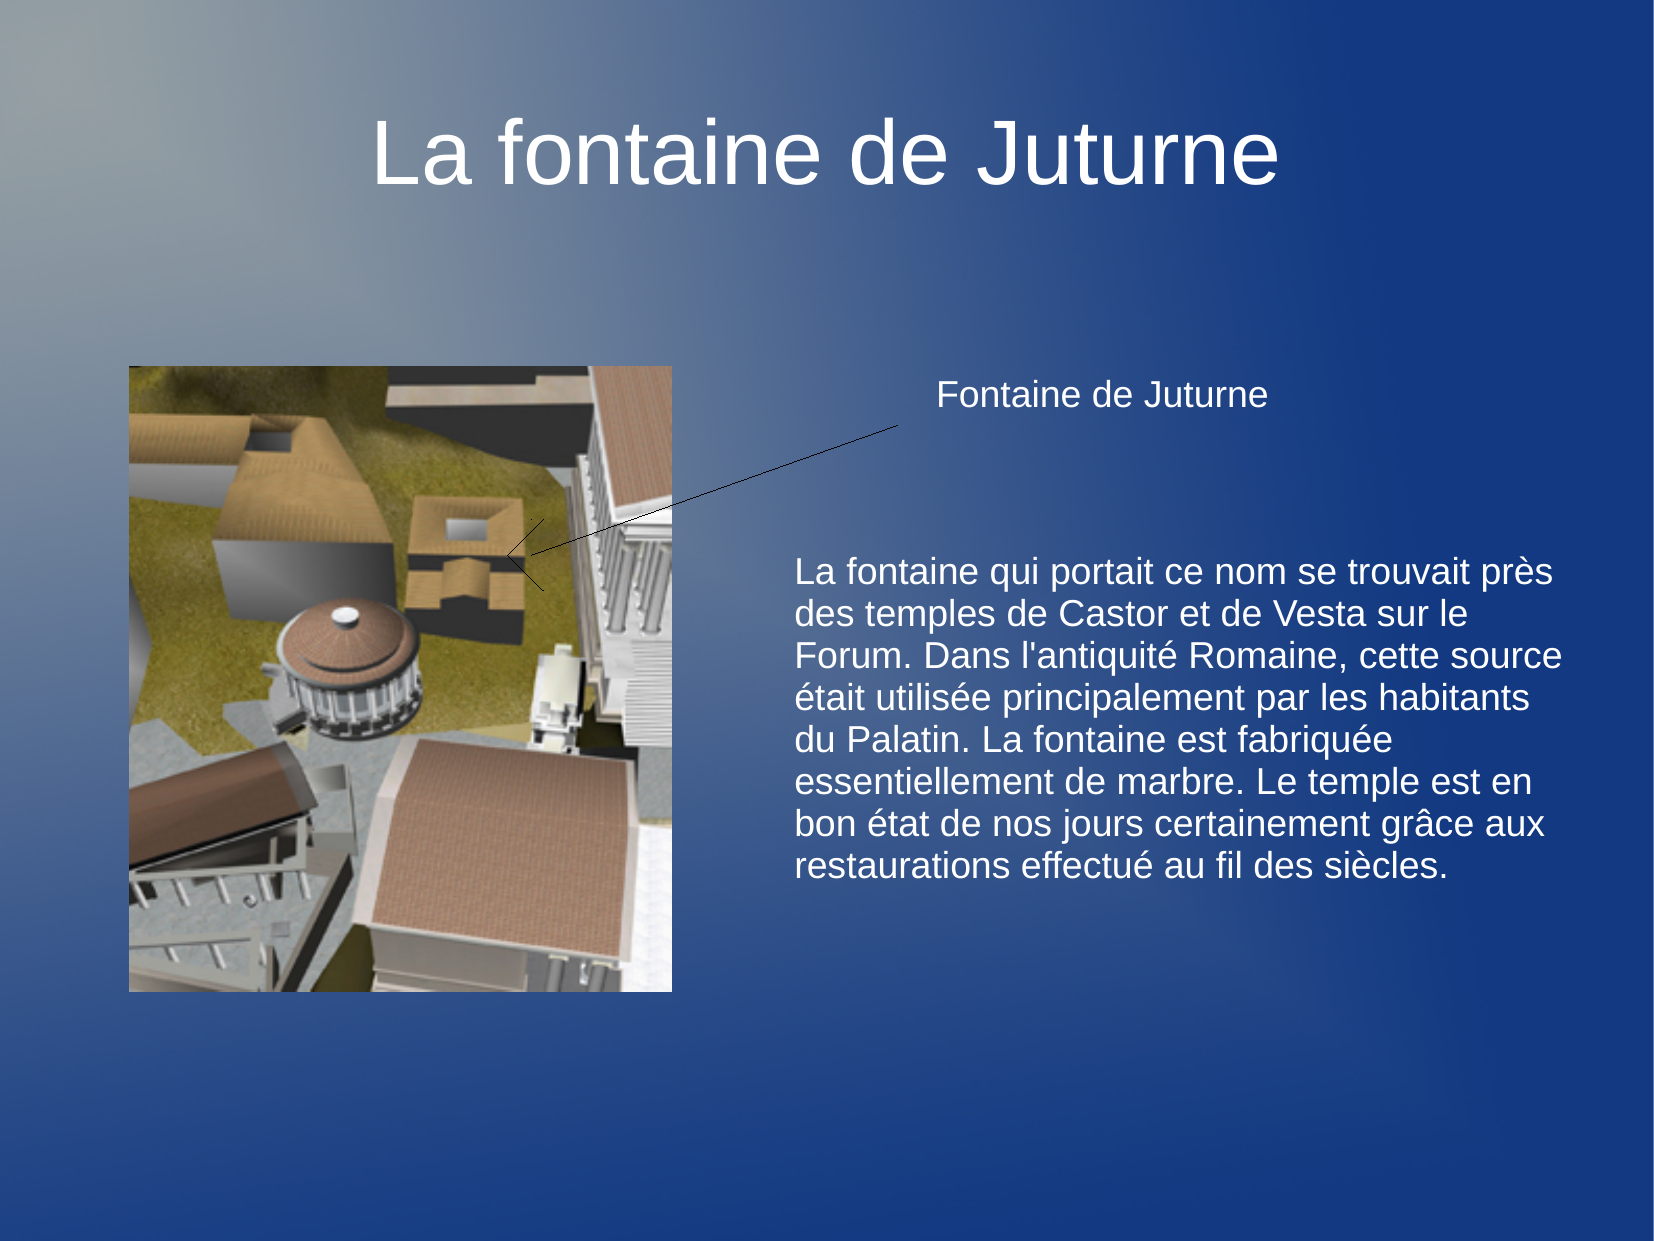

# La fontaine de Juturne
Fontaine de Juturne
La fontaine qui portait ce nom se trouvait près des temples de Castor et de Vesta sur le Forum. Dans l'antiquité Romaine, cette source était utilisée principalement par les habitants du Palatin. La fontaine est fabriquée essentiellement de marbre. Le temple est en bon état de nos jours certainement grâce aux restaurations effectué au fil des siècles.